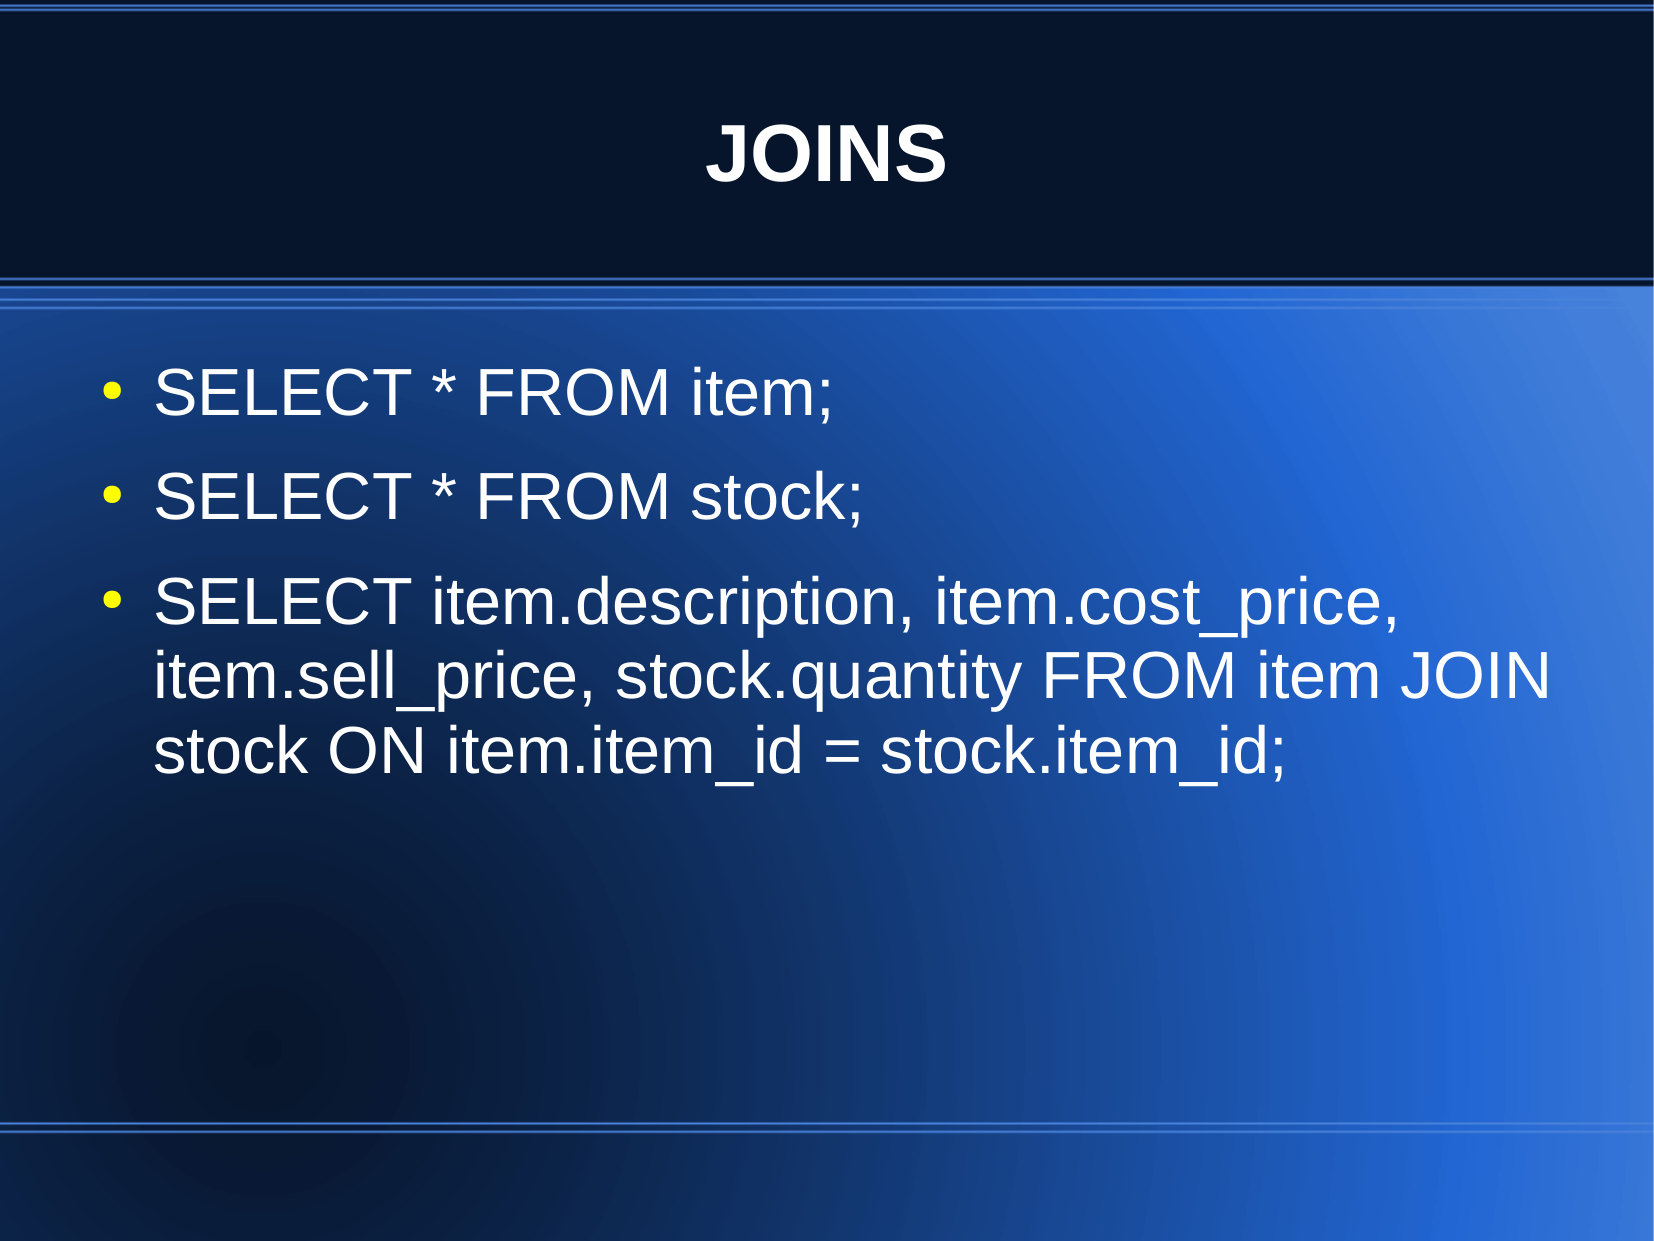

# JOINS
SELECT * FROM item;
SELECT * FROM stock;
SELECT item.description, item.cost_price, item.sell_price, stock.quantity FROM item JOIN stock ON item.item_id = stock.item_id;